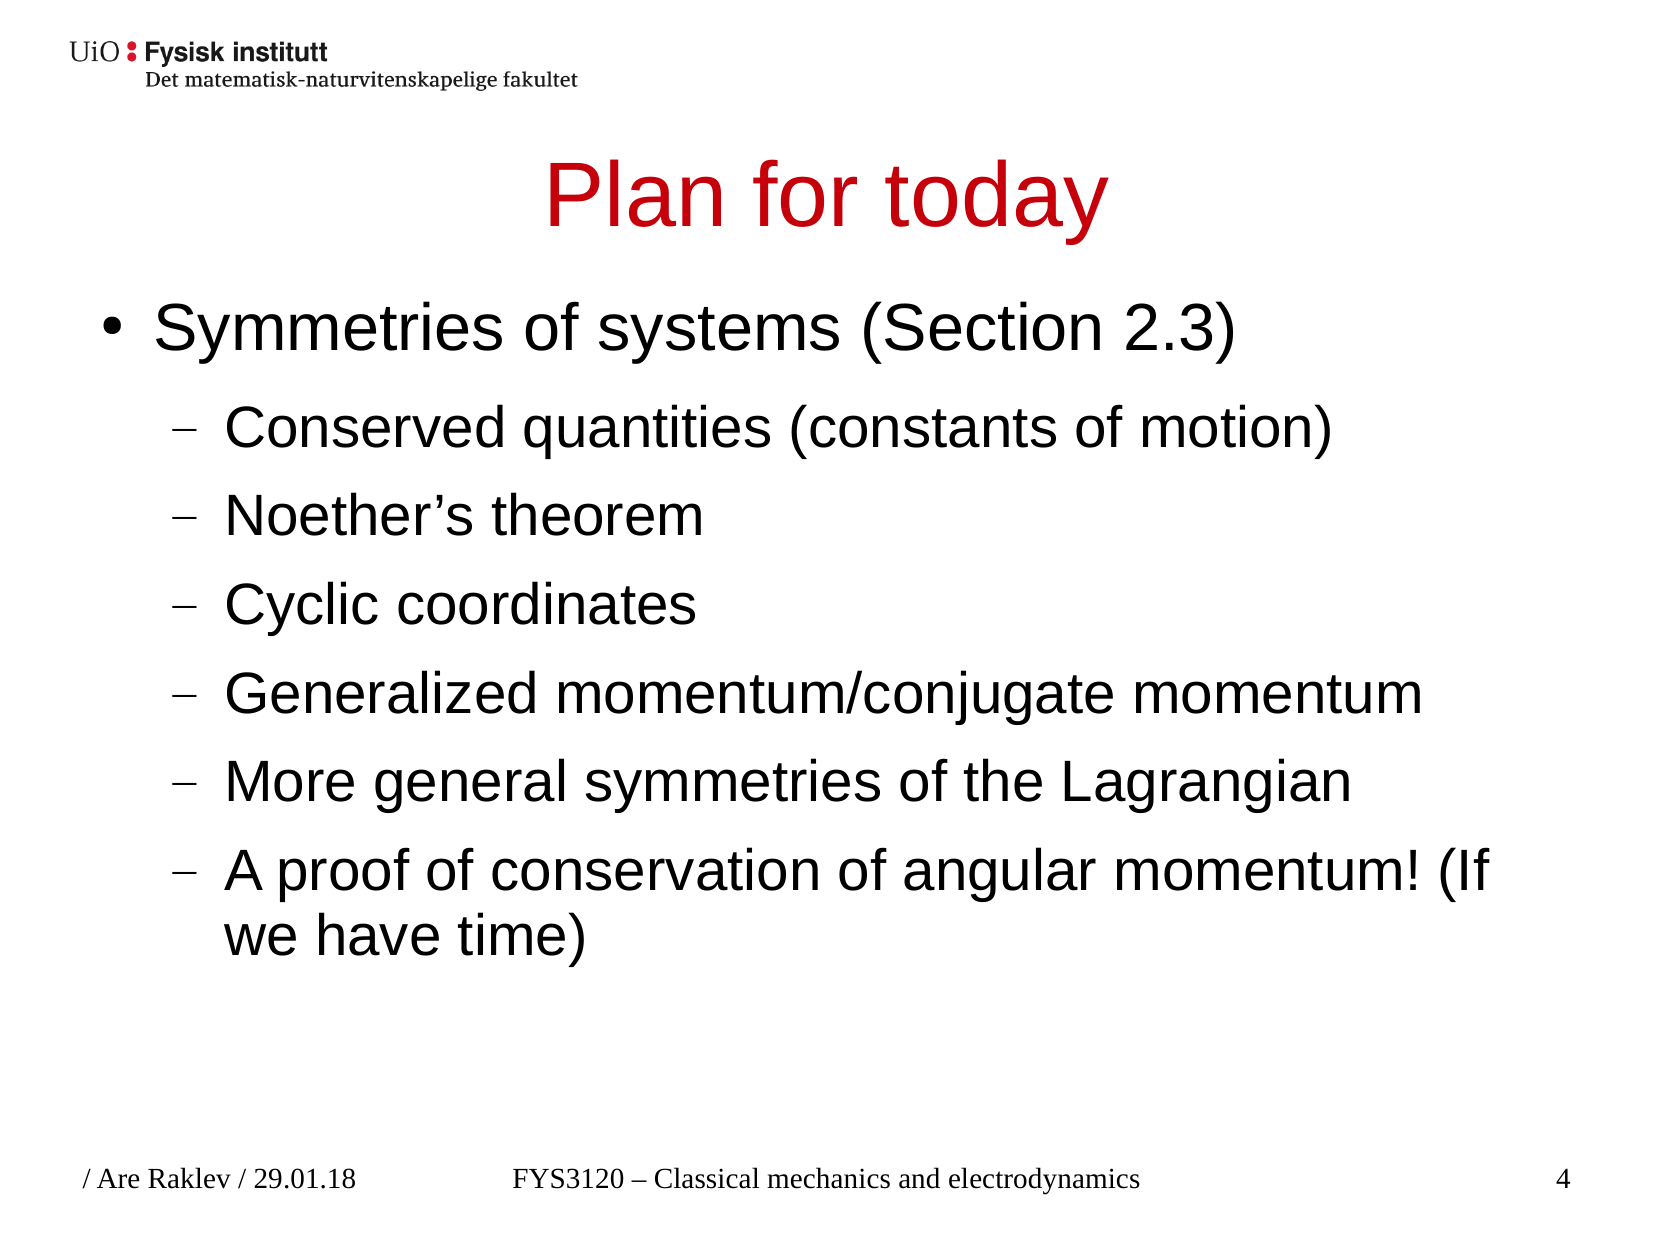

# Plan for today
Symmetries of systems (Section 2.3)
Conserved quantities (constants of motion)
Noether’s theorem
Cyclic coordinates
Generalized momentum/conjugate momentum
More general symmetries of the Lagrangian
A proof of conservation of angular momentum! (If we have time)
/ Are Raklev / 29.01.18
FYS3120 – Classical mechanics and electrodynamics
4